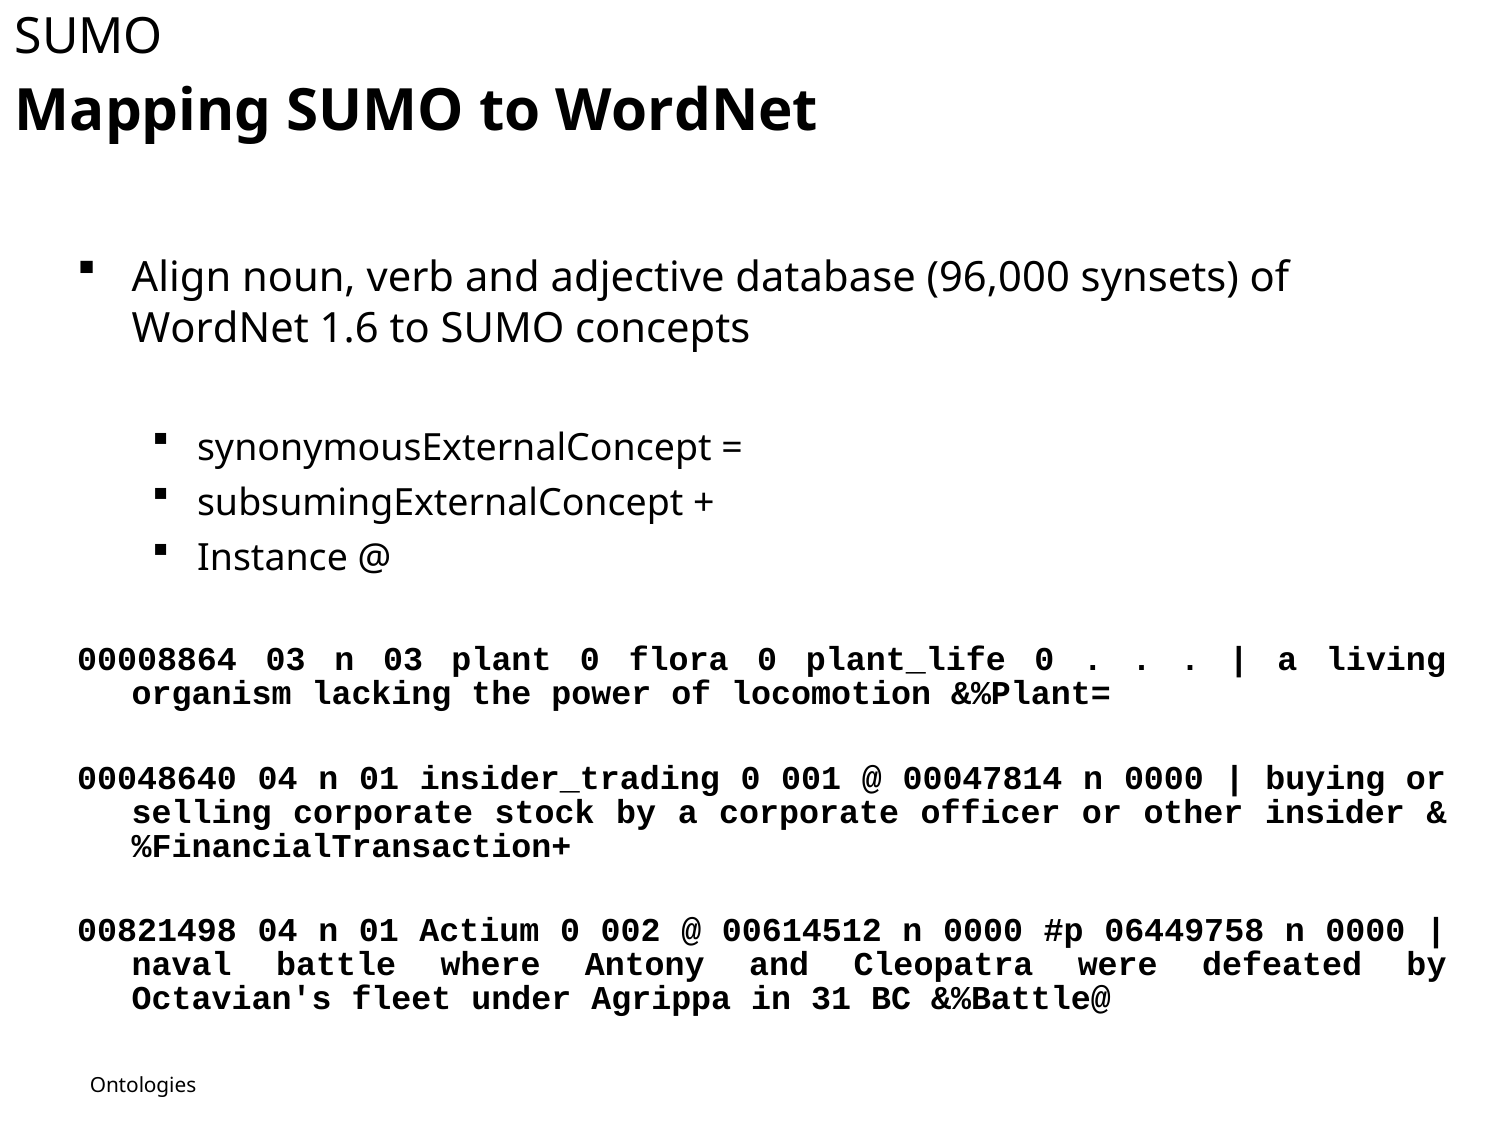

# SUMO Mapping SUMO to WordNet
Align noun, verb and adjective database (96,000 synsets) of WordNet 1.6 to SUMO concepts
synonymousExternalConcept =
subsumingExternalConcept +
Instance @
00008864 03 n 03 plant 0 flora 0 plant_life 0 . . . | a living organism lacking the power of locomotion &%Plant=
00048640 04 n 01 insider_trading 0 001 @ 00047814 n 0000 | buying or selling corporate stock by a corporate officer or other insider &%FinancialTransaction+
00821498 04 n 01 Actium 0 002 @ 00614512 n 0000 #p 06449758 n 0000 | naval battle where Antony and Cleopatra were defeated by Octavian's fleet under Agrippa in 31 BC &%Battle@